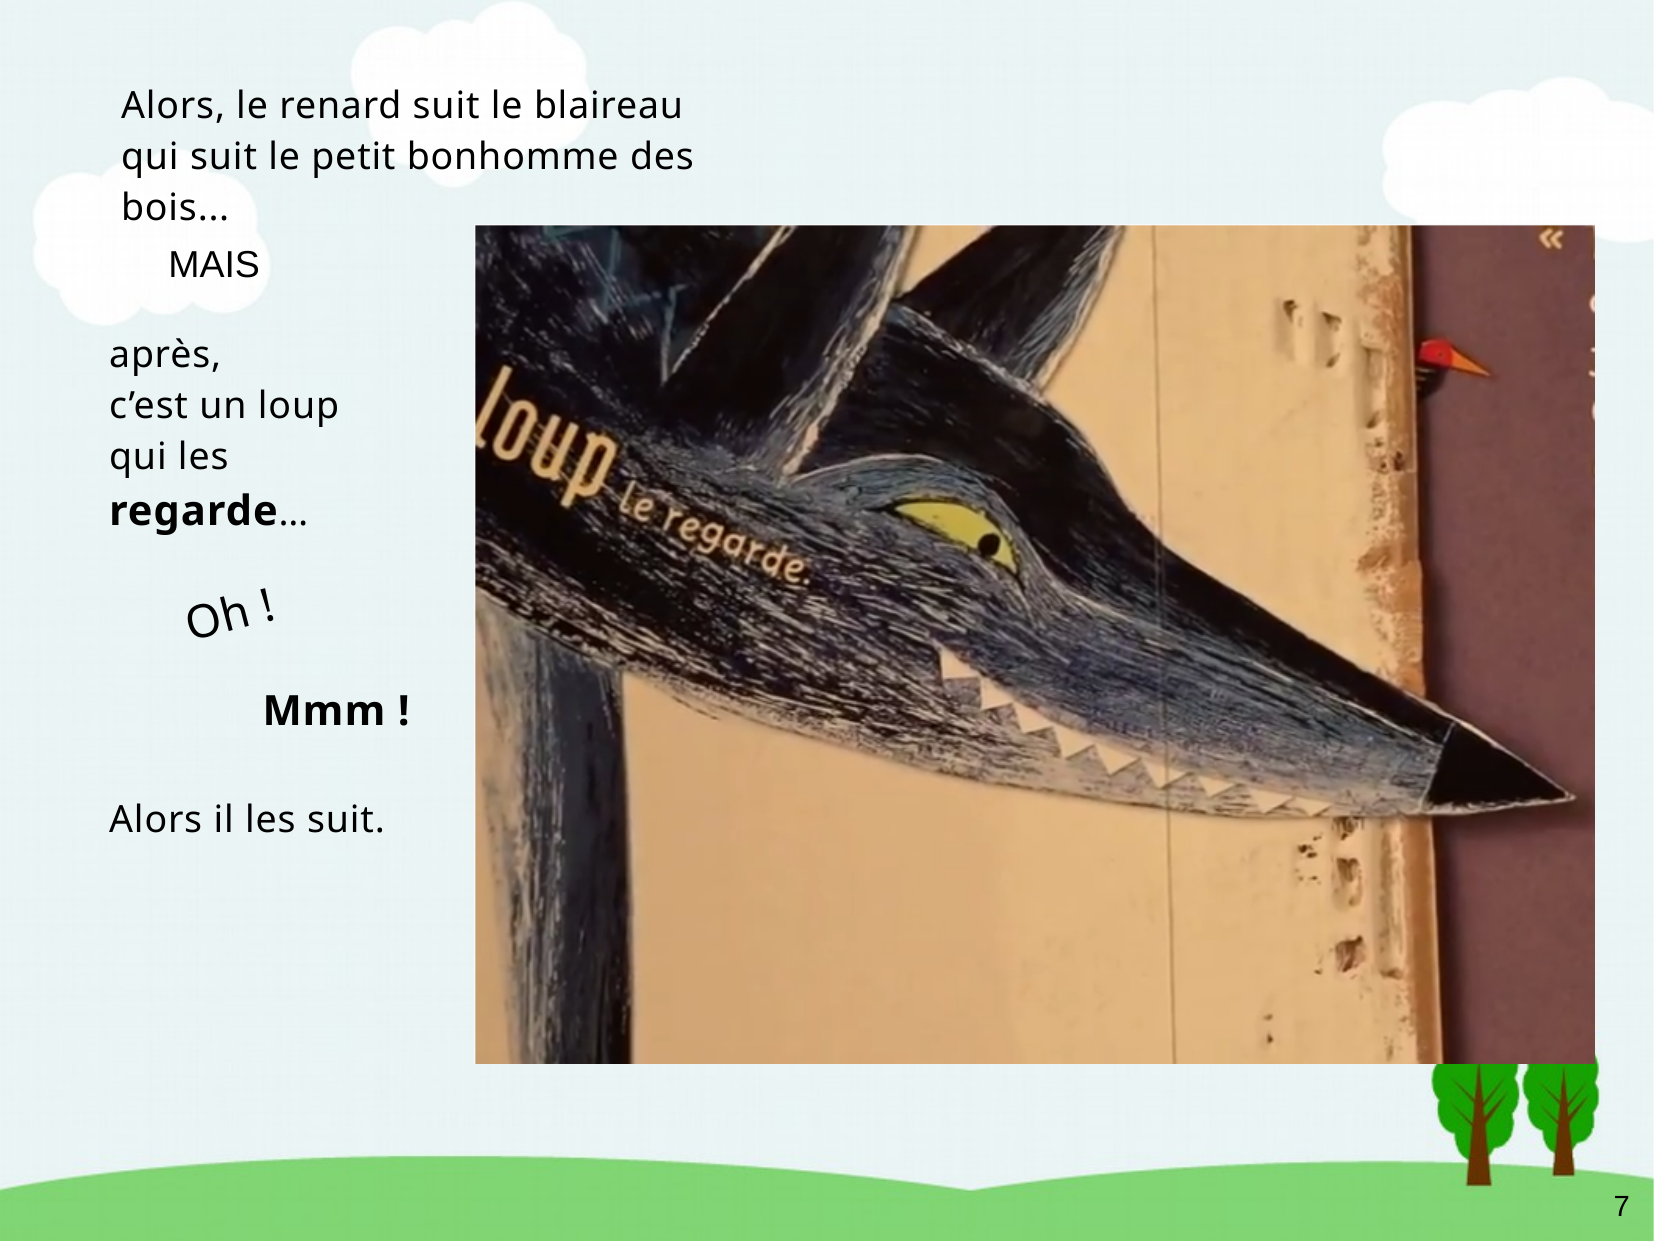

Alors, le renard suit le blaireau
qui suit le petit bonhomme des bois...
MAIS
après,
c’est un loup
qui les regarde…
Alors il les suit.
Oh !
Mmm !
7